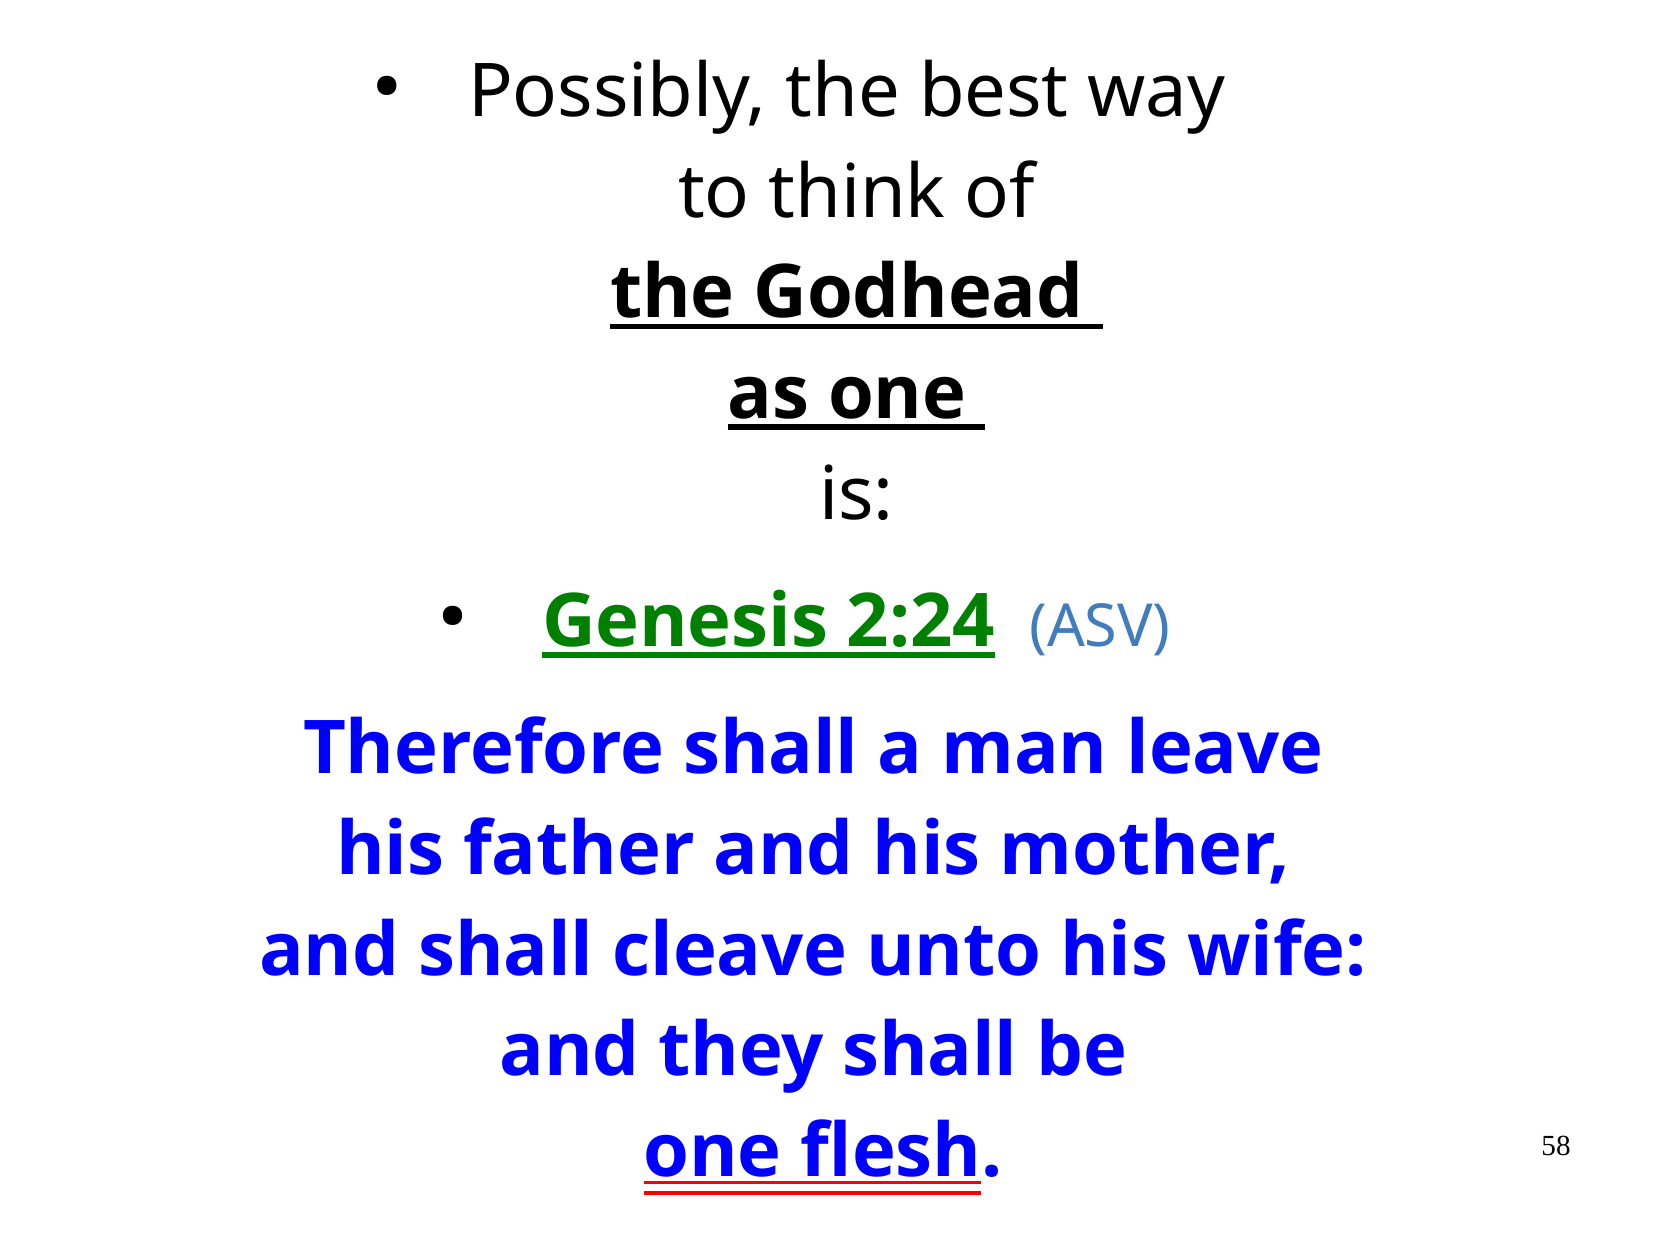

# Possibly, the best way to think of the Godhead as one is:
Genesis 2:24 (ASV)
Therefore shall a man leave
his father and his mother,
and shall cleave unto his wife:
and they shall be
one flesh.
58